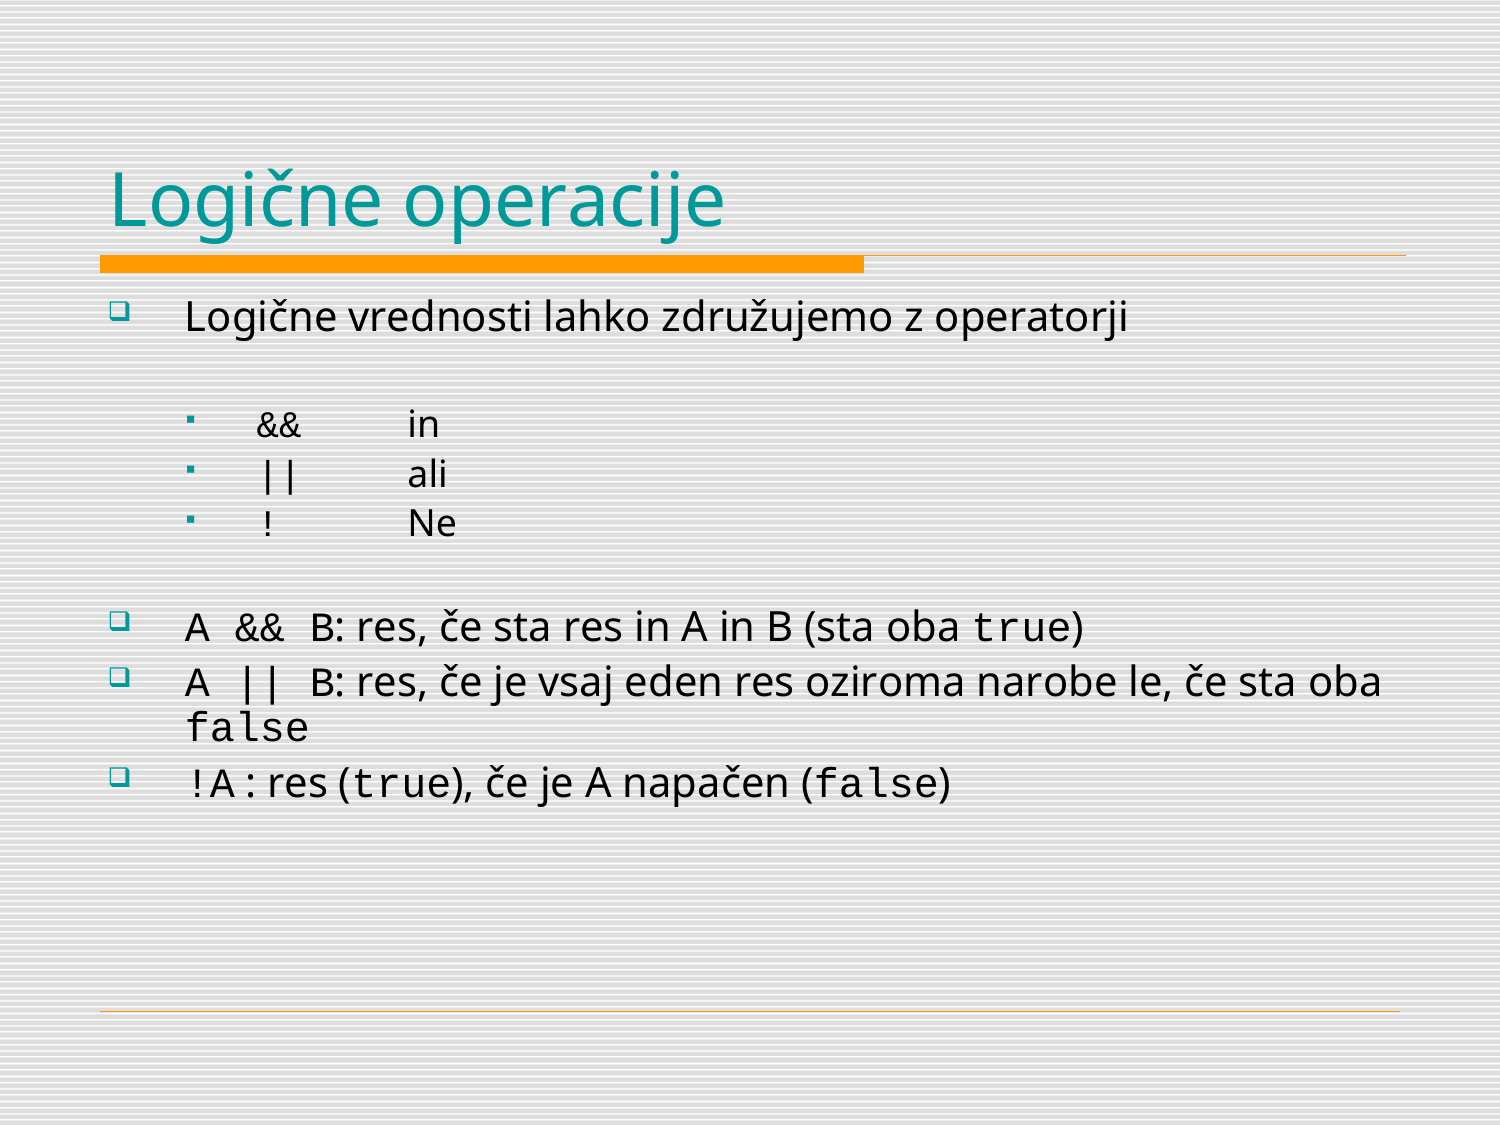

# Logične operacije
Logične vrednosti lahko združujemo z operatorji
&& 	in
|| 	ali
! 	Ne
A && B: res, če sta res in A in B (sta oba true)
A || B: res, če je vsaj eden res oziroma narobe le, če sta oba false
!A : res (true), če je A napačen (false)